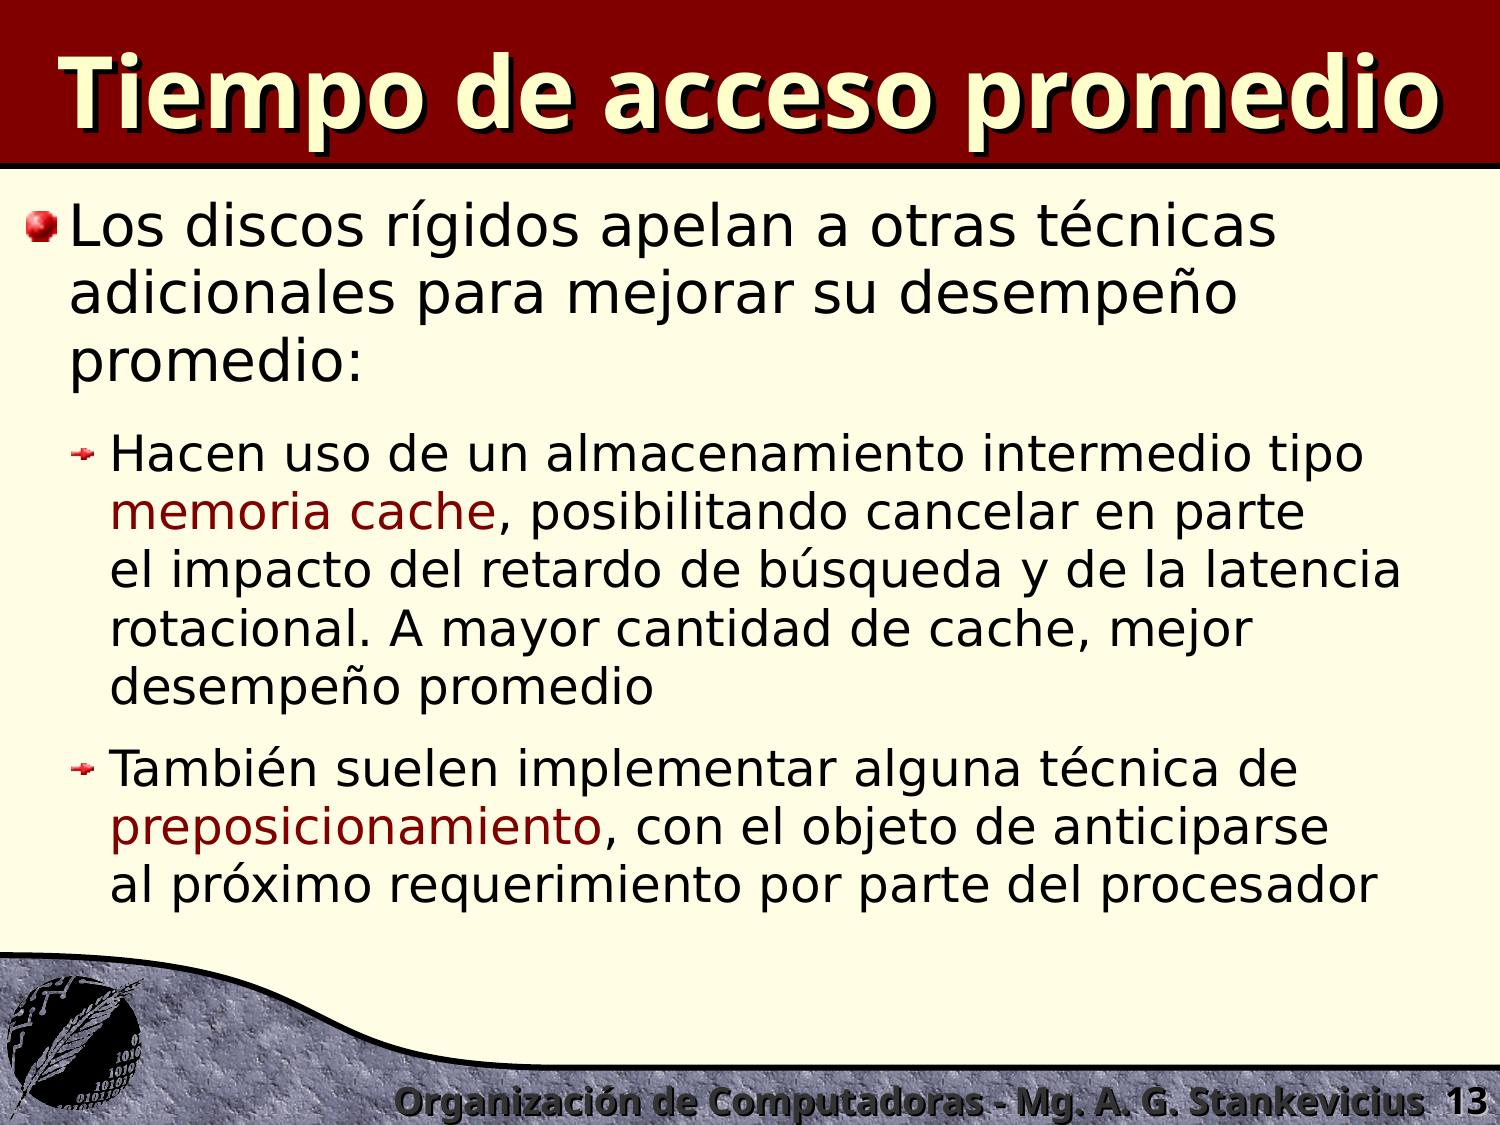

# Tiempo de acceso promedio
Los discos rígidos apelan a otras técnicas adicionales para mejorar su desempeño promedio:
Hacen uso de un almacenamiento intermedio tipo memoria cache, posibilitando cancelar en parte
el impacto del retardo de búsqueda y de la latencia rotacional. A mayor cantidad de cache, mejor desempeño promedio
También suelen implementar alguna técnica de preposicionamiento, con el objeto de anticiparse
al próximo requerimiento por parte del procesador
13